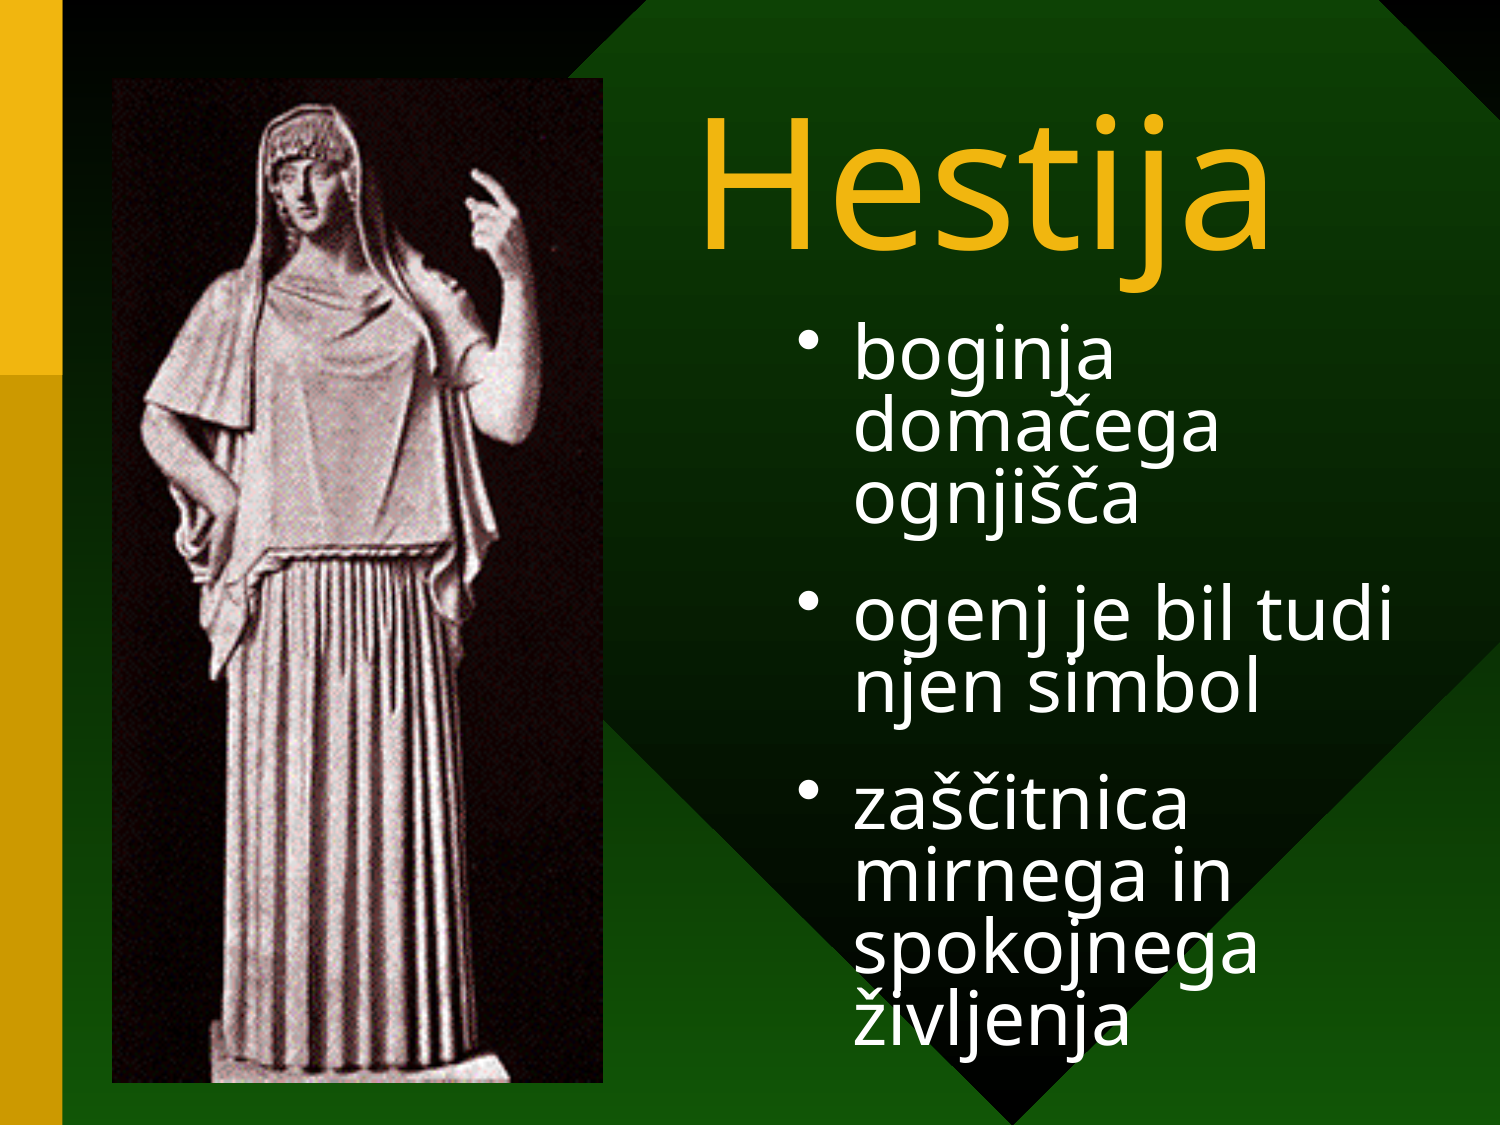

# Hestija
boginja domačega ognjišča
ogenj je bil tudi njen simbol
zaščitnica mirnega in spokojnega življenja